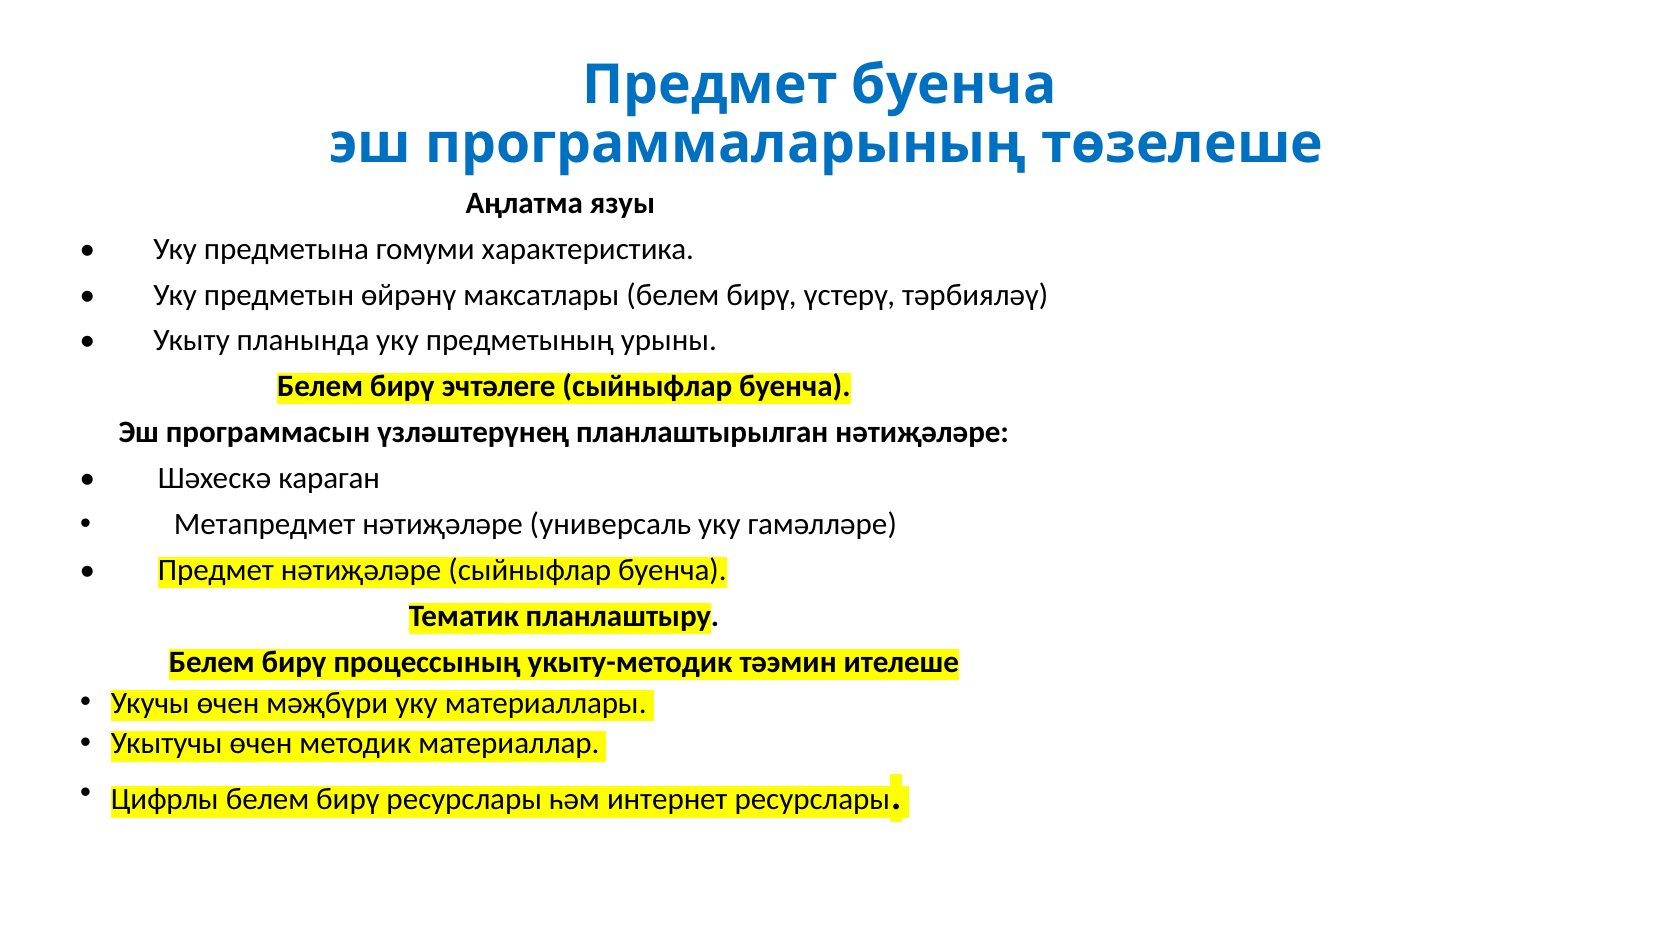

Предмет буенча
эш программаларының төзелеше
Аңлатма язуы
•	Уку предметына гомуми характеристика.
•	Уку предметын өйрәнү максатлары (белем бирү, үстерү, тәрбияләү)
•	Укыту планында уку предметының урыны.
Белем бирү эчтәлеге (сыйныфлар буенча).
Эш программасын үзләштерүнең планлаштырылган нәтиҗәләре:
• Шәхескә караган
 Метапредмет нәтиҗәләре (универсаль уку гамәлләре)
• Предмет нәтиҗәләре (сыйныфлар буенча).
Тематик планлаштыру.
Белем бирү процессының укыту-методик тәэмин ителеше
Укучы өчен мәҗбүри уку материаллары.
Укытучы өчен методик материаллар.
Цифрлы белем бирү ресурслары һәм интернет ресурслары.